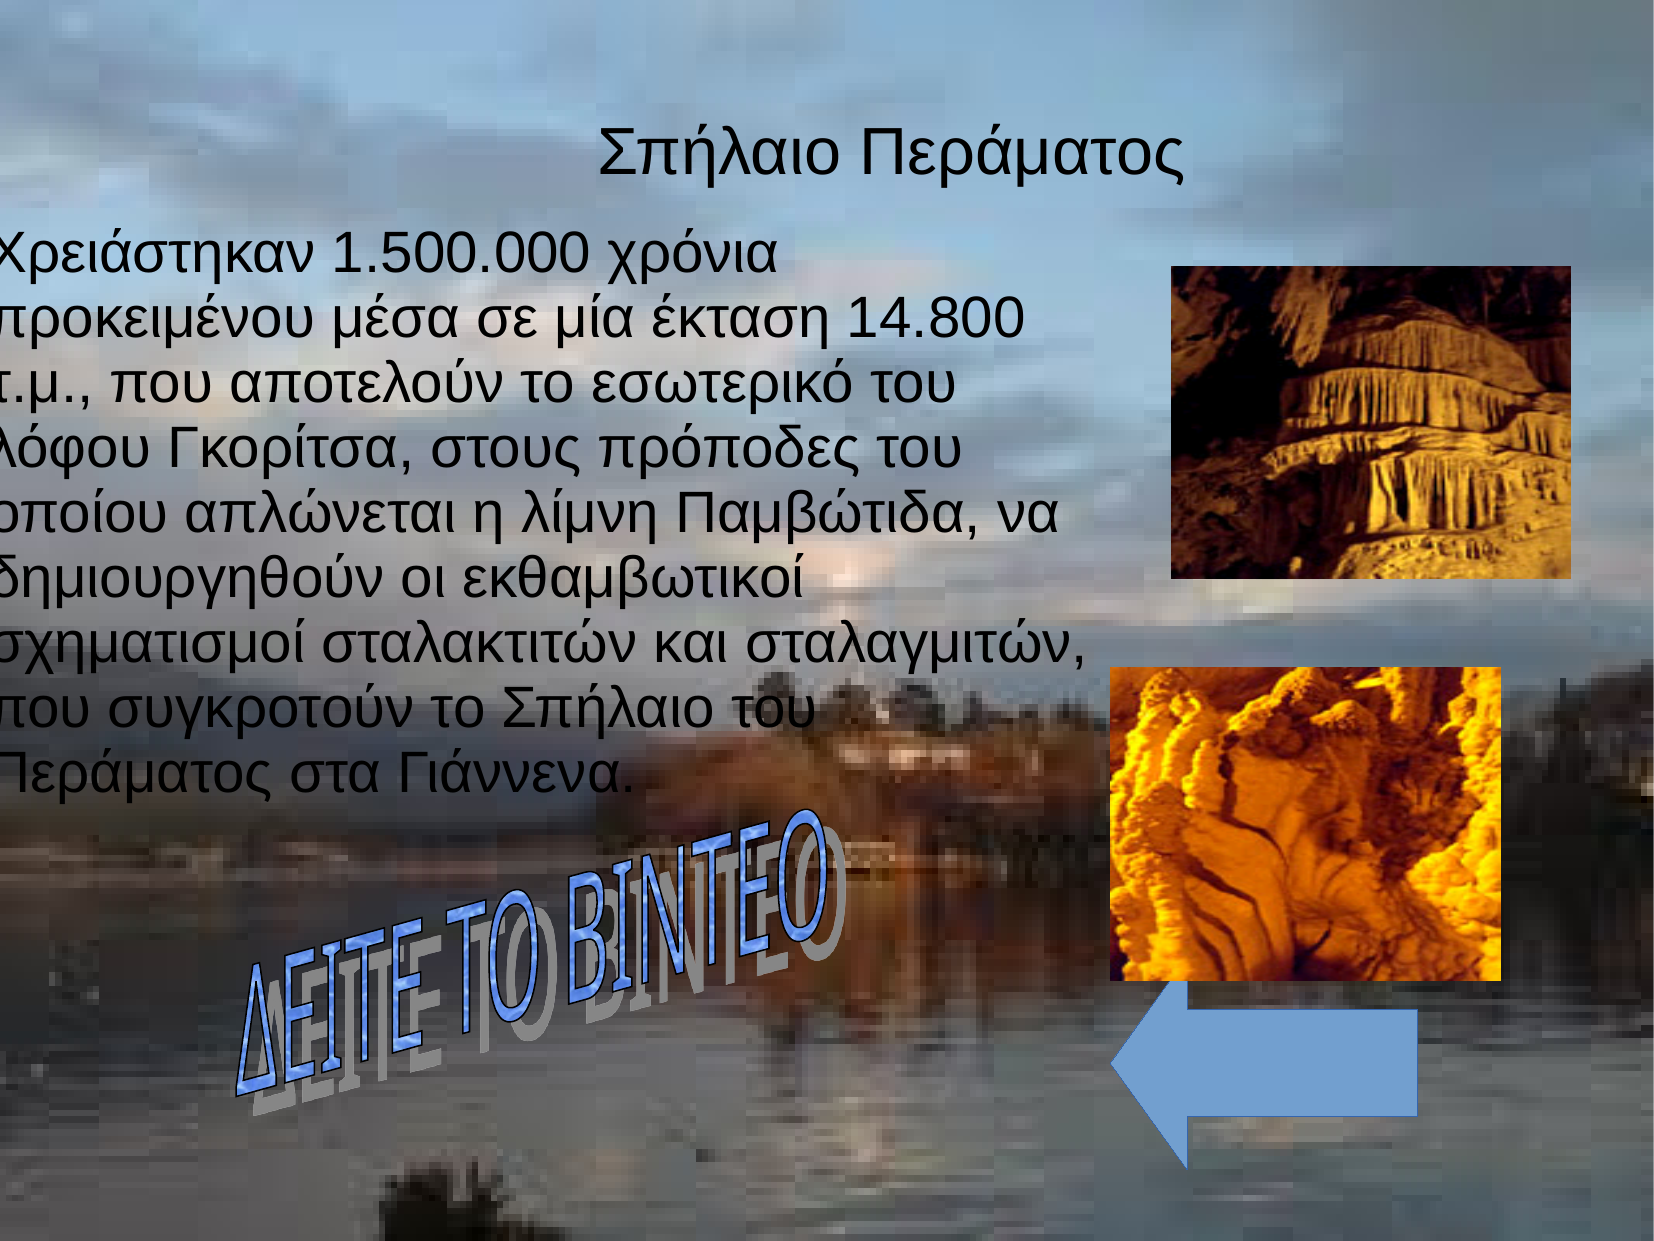

Σπήλαιο Περάματος
Χρειάστηκαν 1.500.000 χρόνια προκειμένου μέσα σε μία έκταση 14.800 τ.μ., που αποτελούν το εσωτερικό του λόφου Γκορίτσα, στους πρόποδες του οποίου απλώνεται η λίμνη Παμβώτιδα, να δημιουργηθούν οι εκθαμβωτικοί σχηματισμοί σταλακτιτών και σταλαγμιτών, που συγκροτούν το Σπήλαιο του Περάματος στα Γιάννενα.
ΔΕΙΤΕ ΤΟ ΒΙΝΤΕΟ